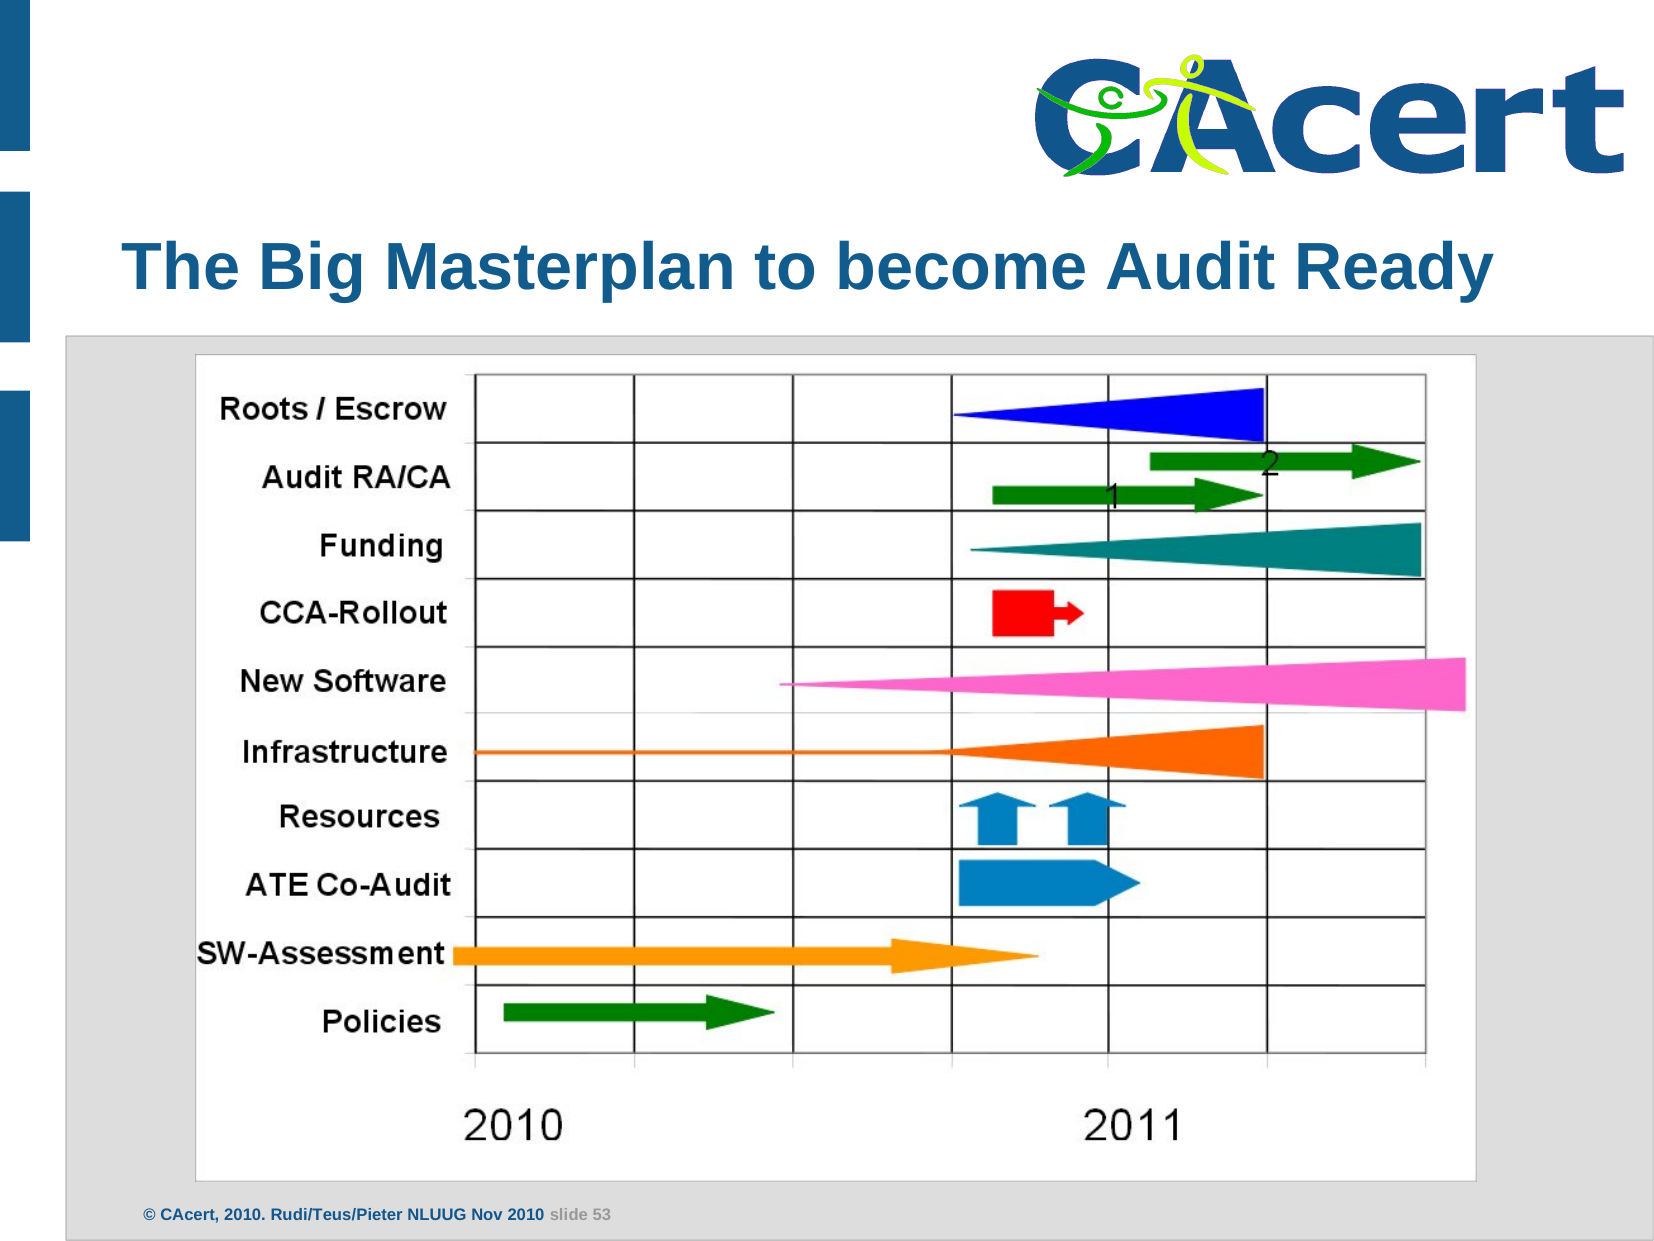

# The Big Masterplan to become Audit Ready